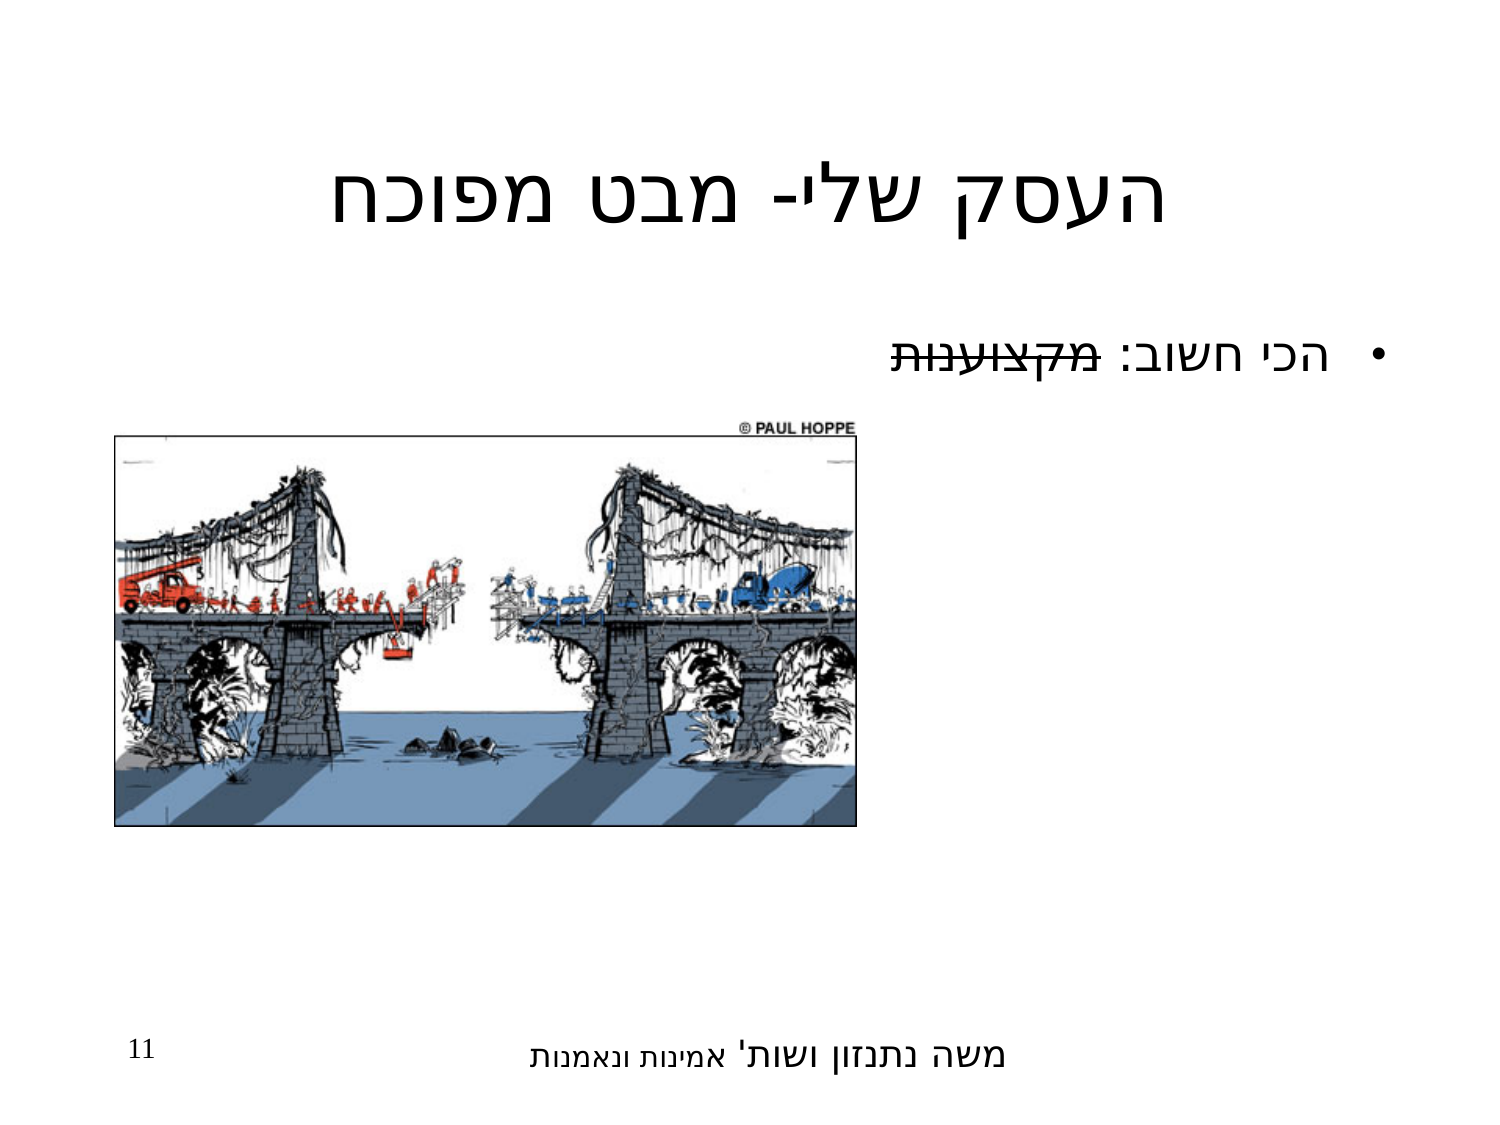

# העסק שלי- מבט מפוכח
הכי חשוב: מקצוענות
11
משה נתנזון ושות'- אמינות ונאמנות